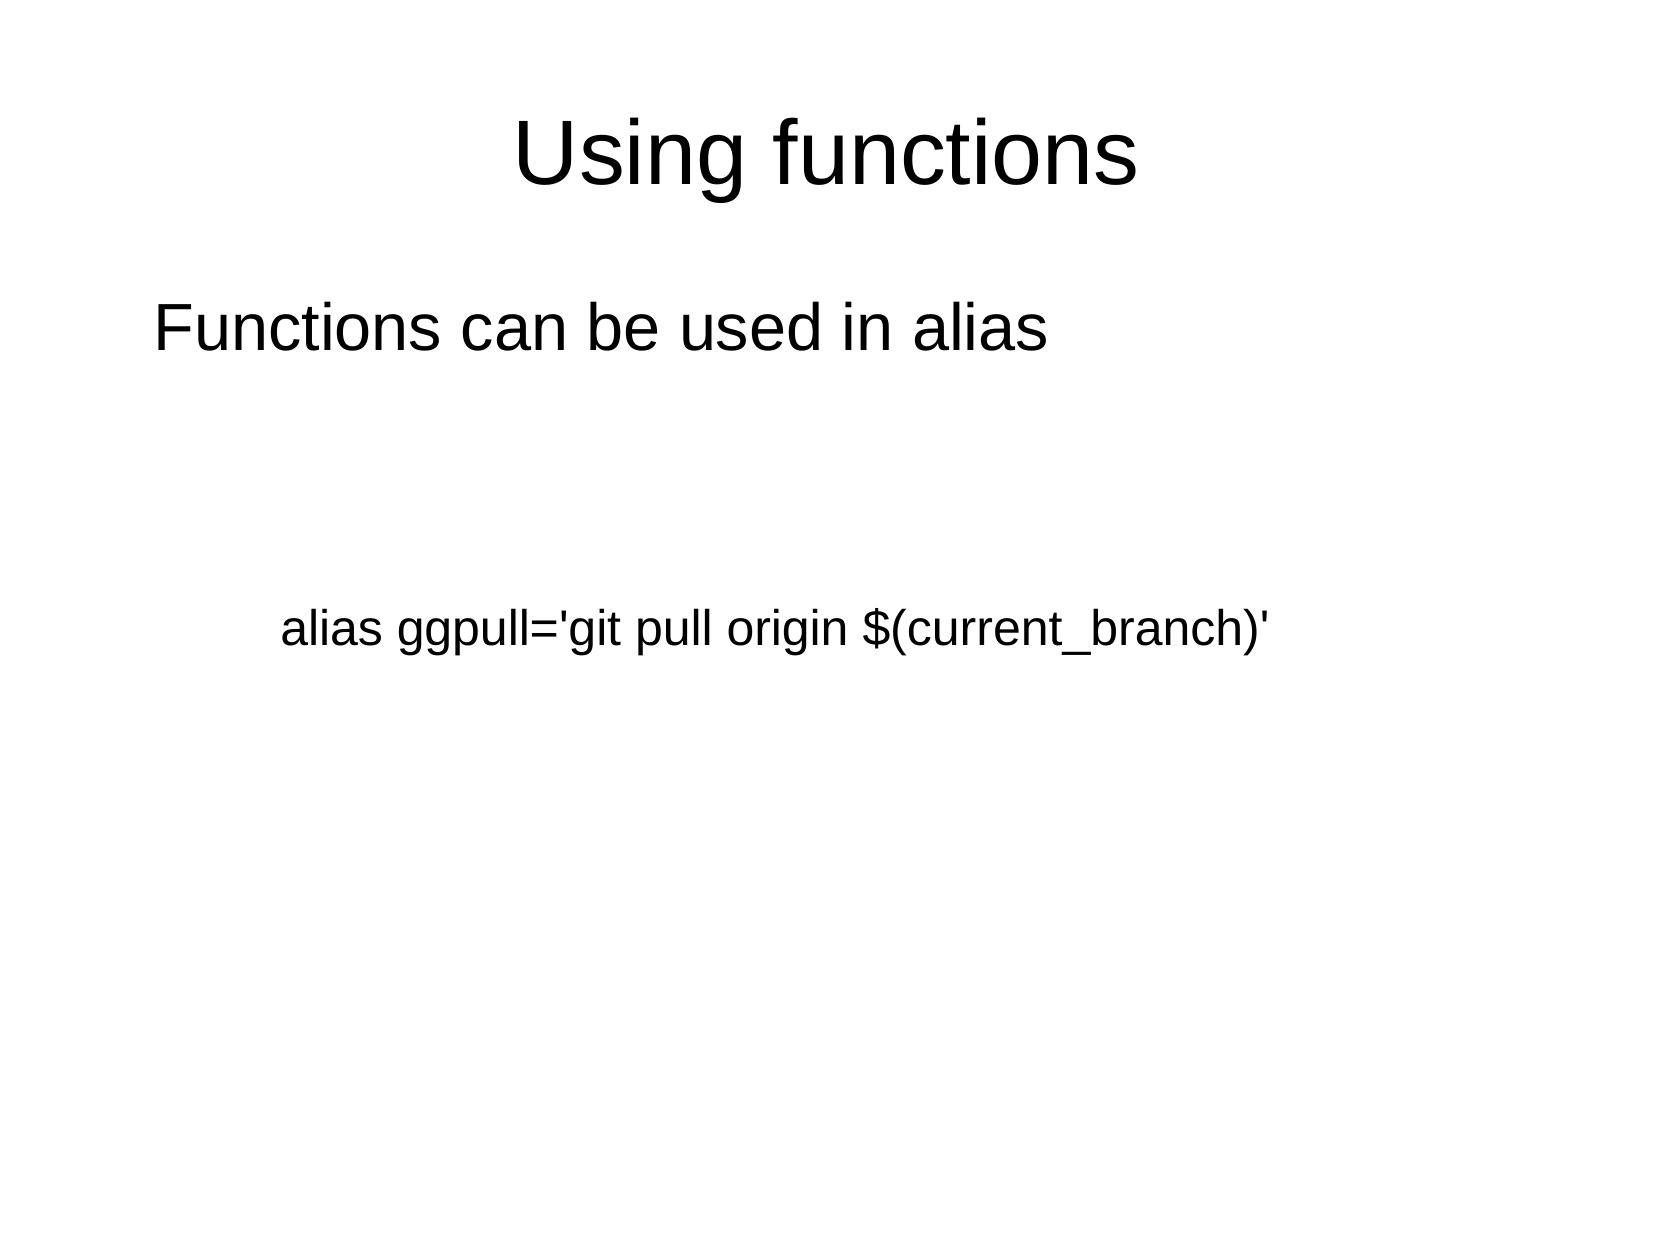

# Using functions
Functions can be used in alias
alias ggpull='git pull origin $(current_branch)'